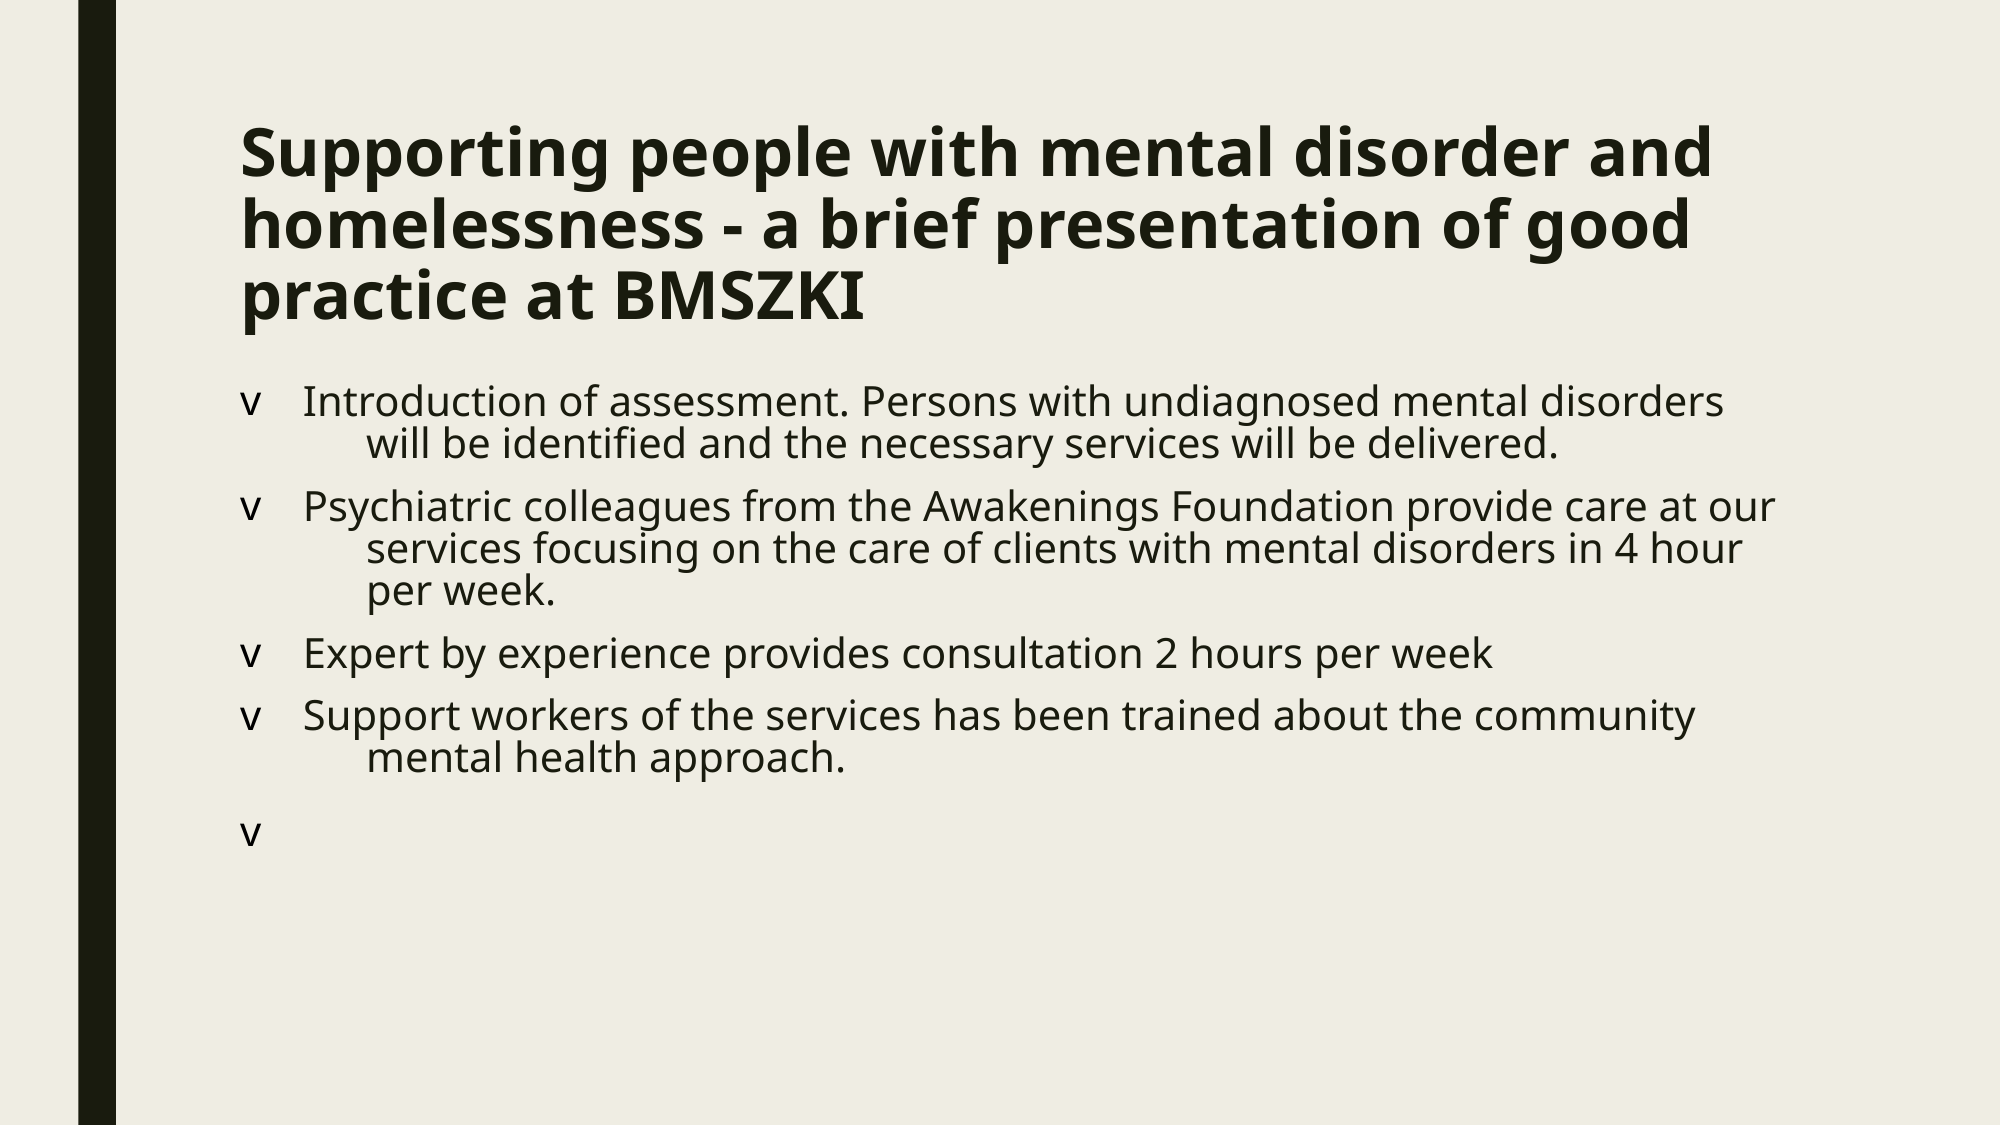

# Supporting people with mental disorder and homelessness - a brief presentation of good practice at BMSZKI
Introduction of assessment. Persons with undiagnosed mental disorders will be identified and the necessary services will be delivered.
Psychiatric colleagues from the Awakenings Foundation provide care at our services focusing on the care of clients with mental disorders in 4 hour per week.
Expert by experience provides consultation 2 hours per week
Support workers of the services has been trained about the community mental health approach.